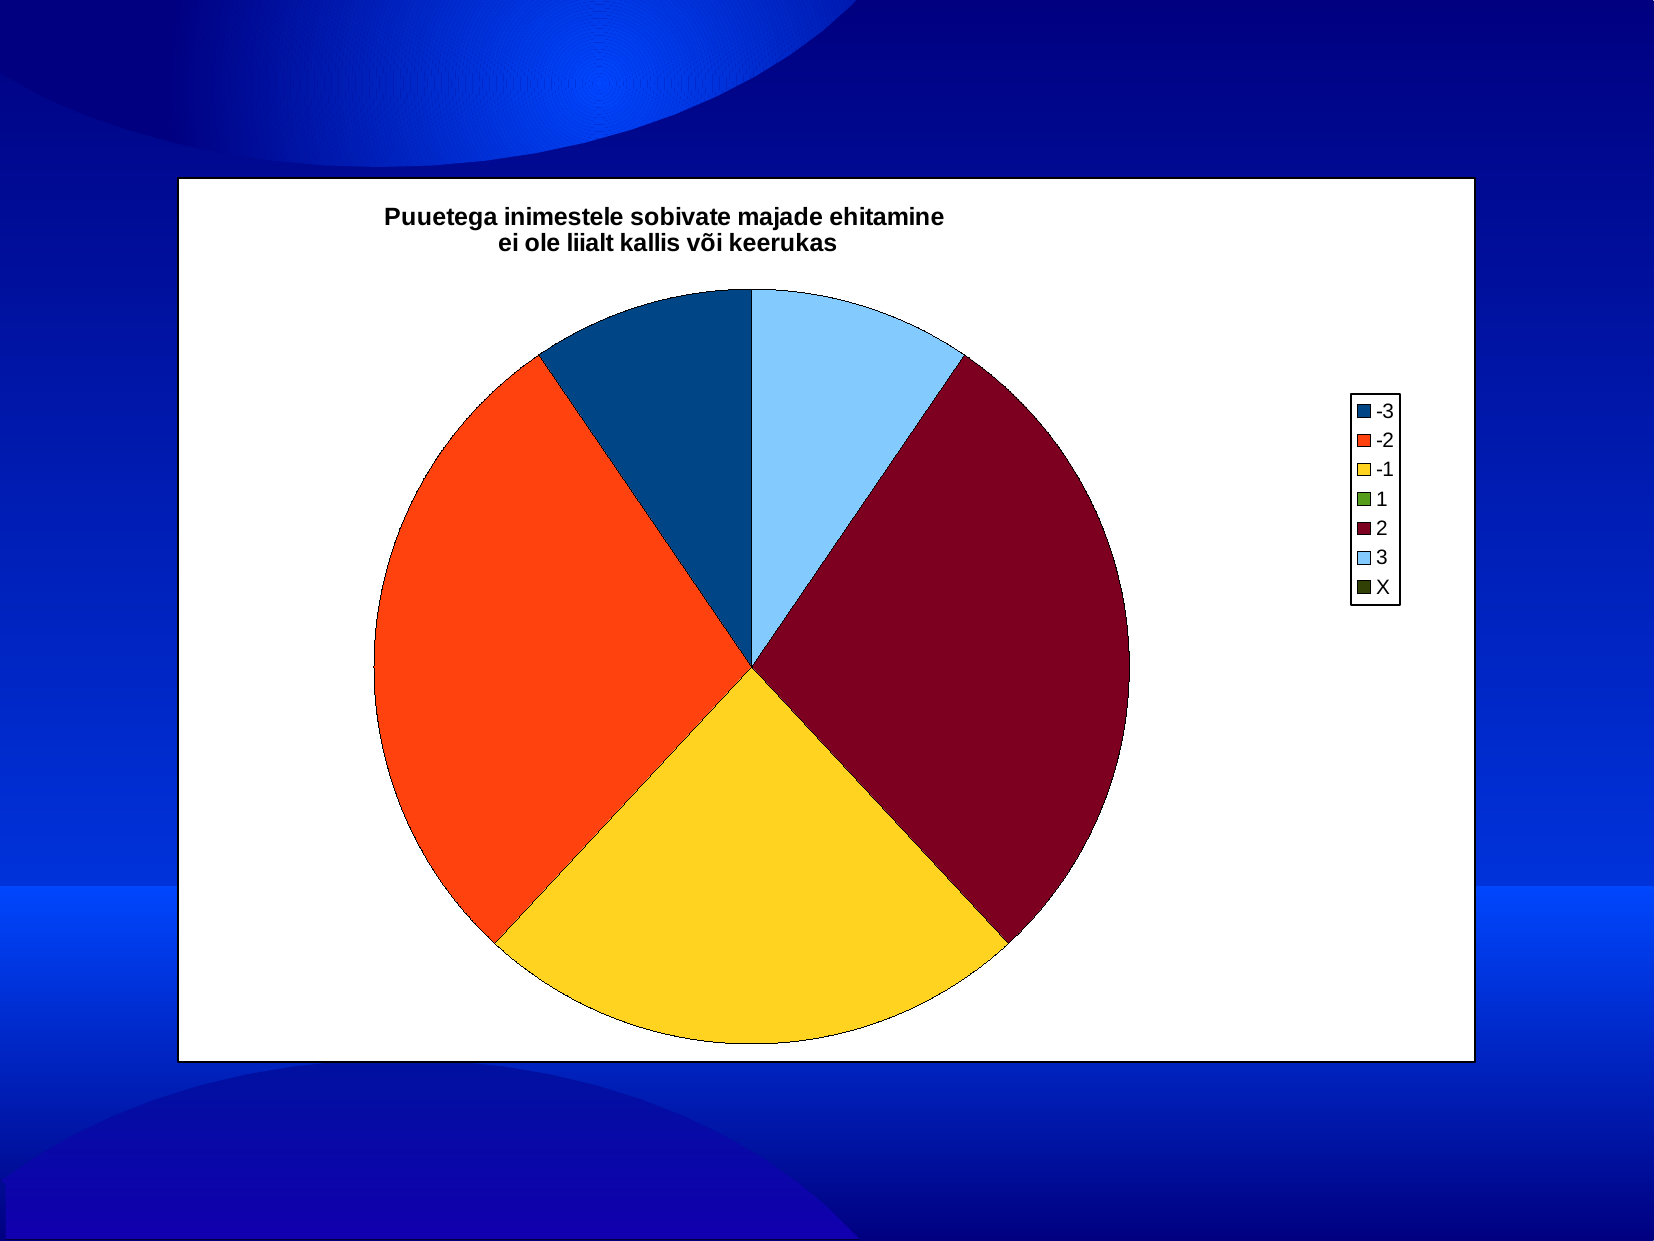

### Chart: Puuetega inimestele sobivate majade ehitamine
ei ole liialt kallis või keerukas
| Category | Rida 23 |
|---|---|
| -3 | 2.0 |
| -2 | 6.0 |
| -1 | 5.0 |
| 1 | None |
| 2 | 6.0 |
| 3 | 2.0 |
| X | None |